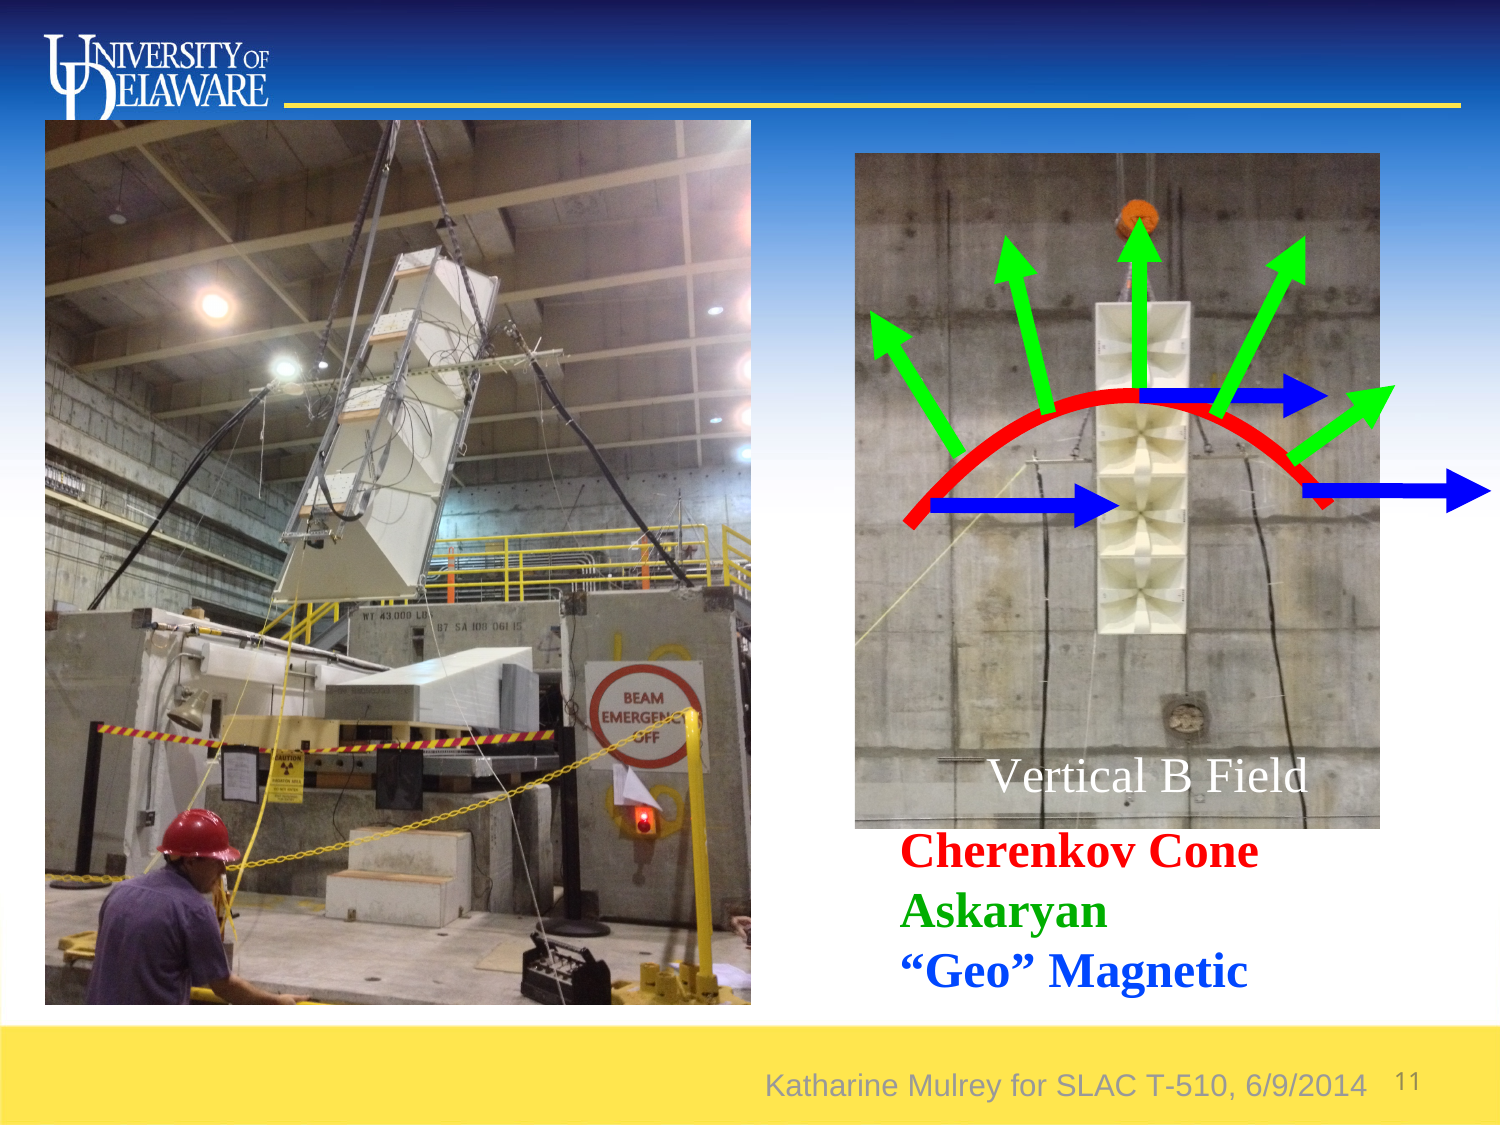

Vertical B Field
Cherenkov Cone
Askaryan
“Geo” Magnetic
11
Katharine Mulrey for SLAC T-510, 6/9/2014